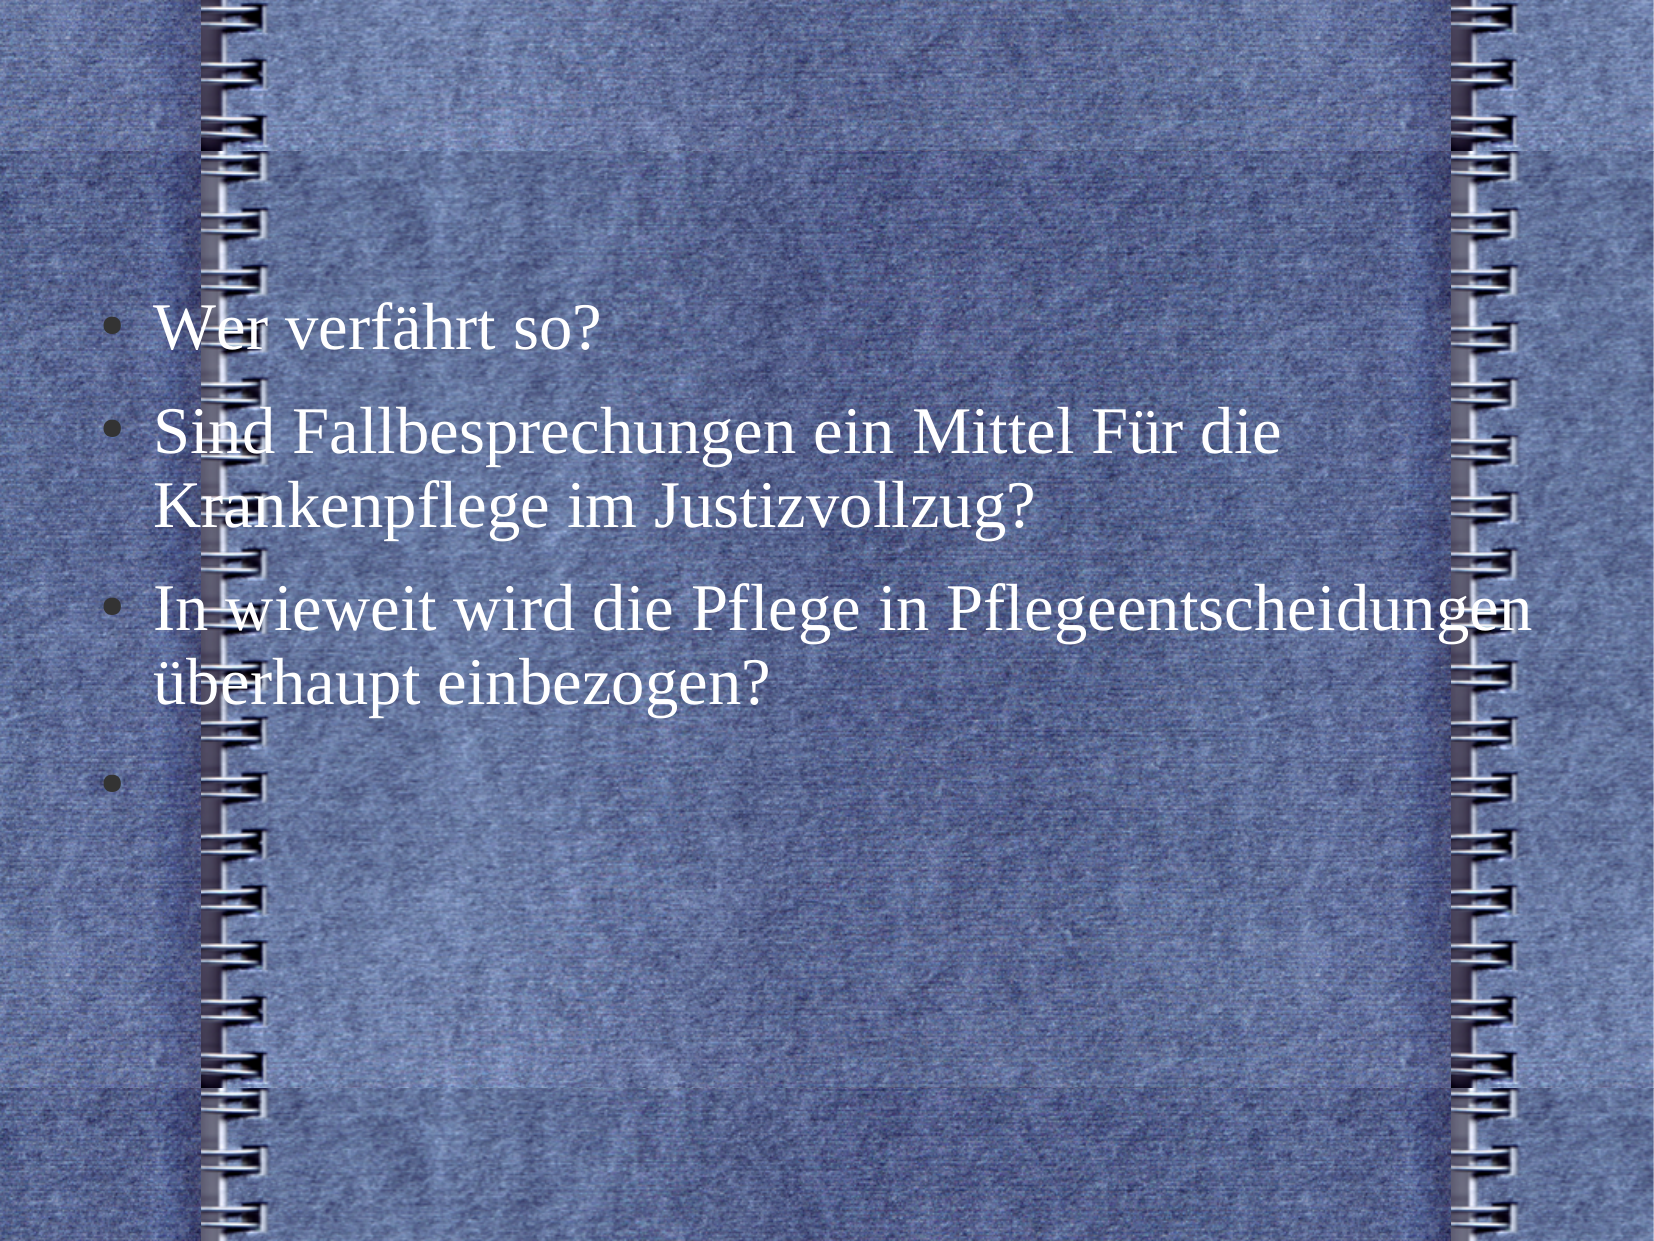

#
Wer verfährt so?
Sind Fallbesprechungen ein Mittel Für die Krankenpflege im Justizvollzug?
In wieweit wird die Pflege in Pflegeentscheidungen überhaupt einbezogen?